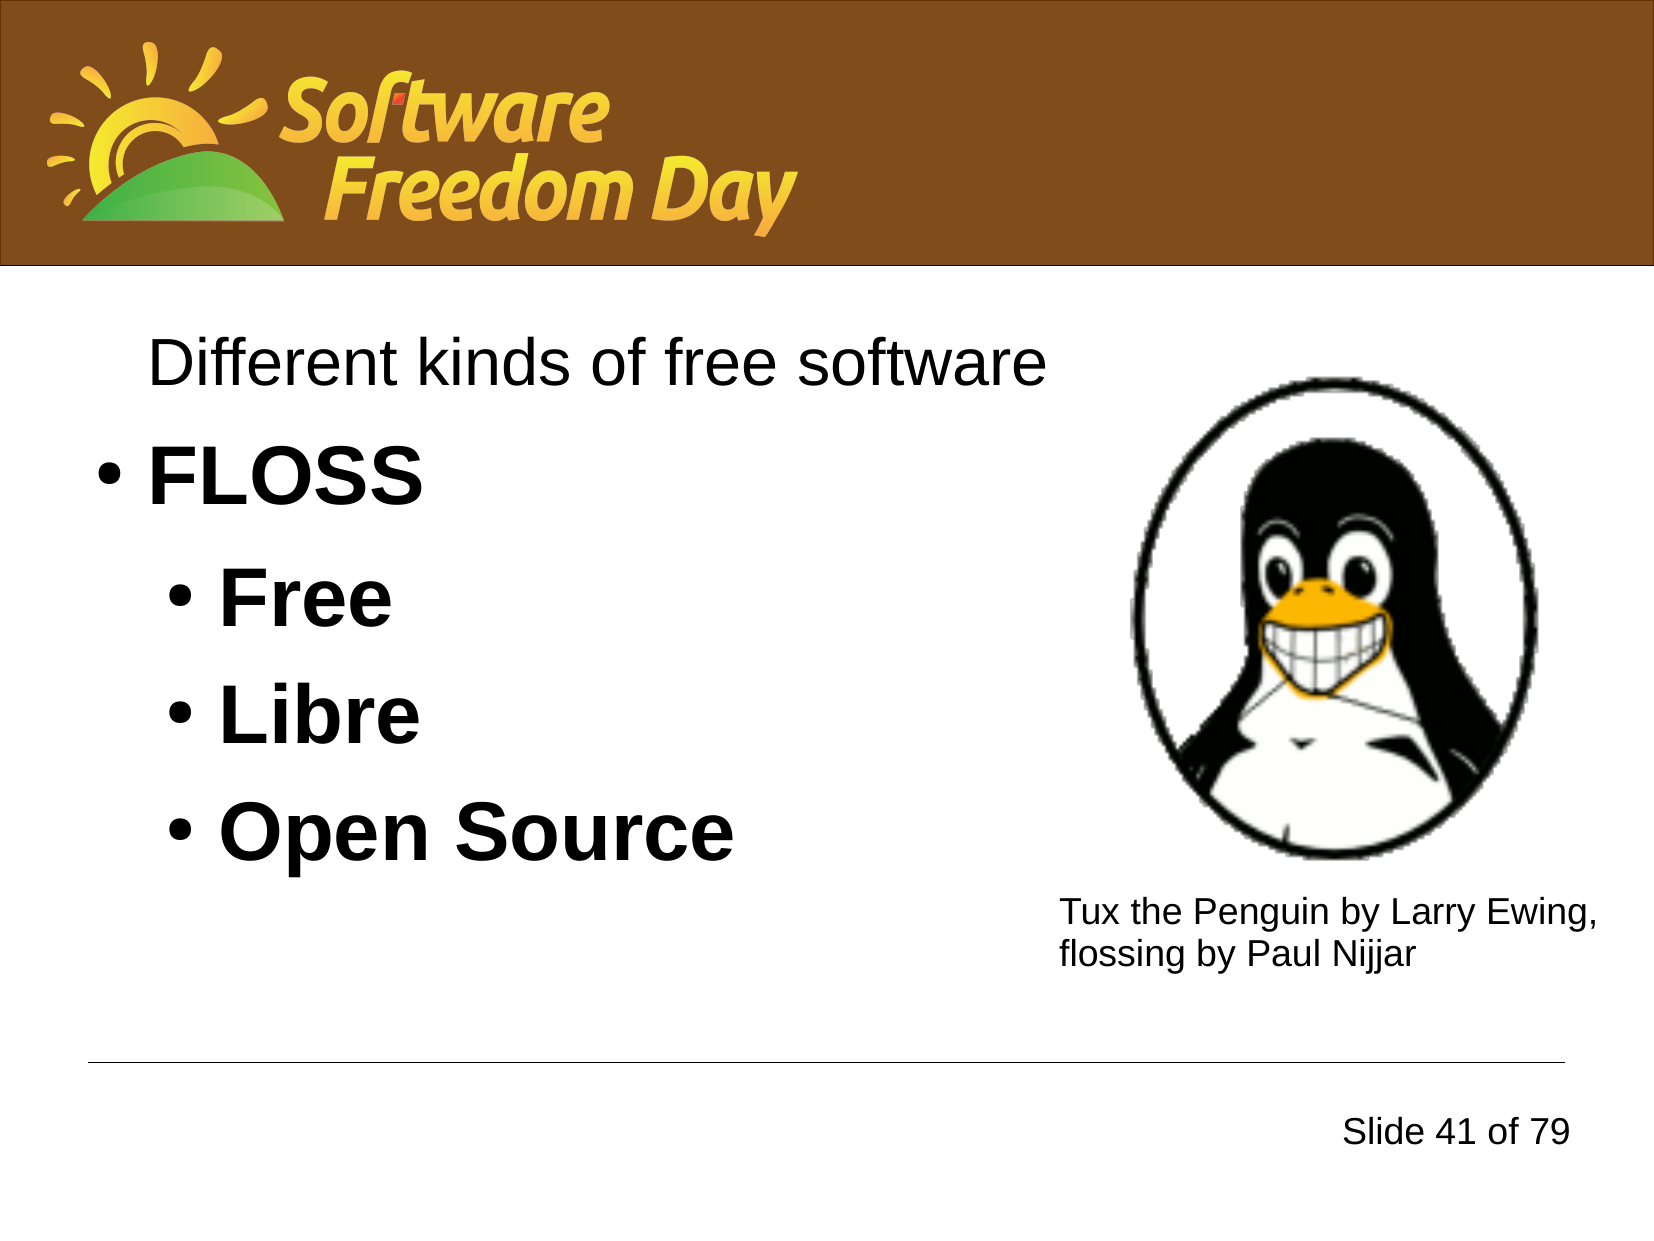

#
Different kinds of free software
FLOSS
Free
Libre
Open Source
Tux the Penguin by Larry Ewing, flossing by Paul Nijjar
41